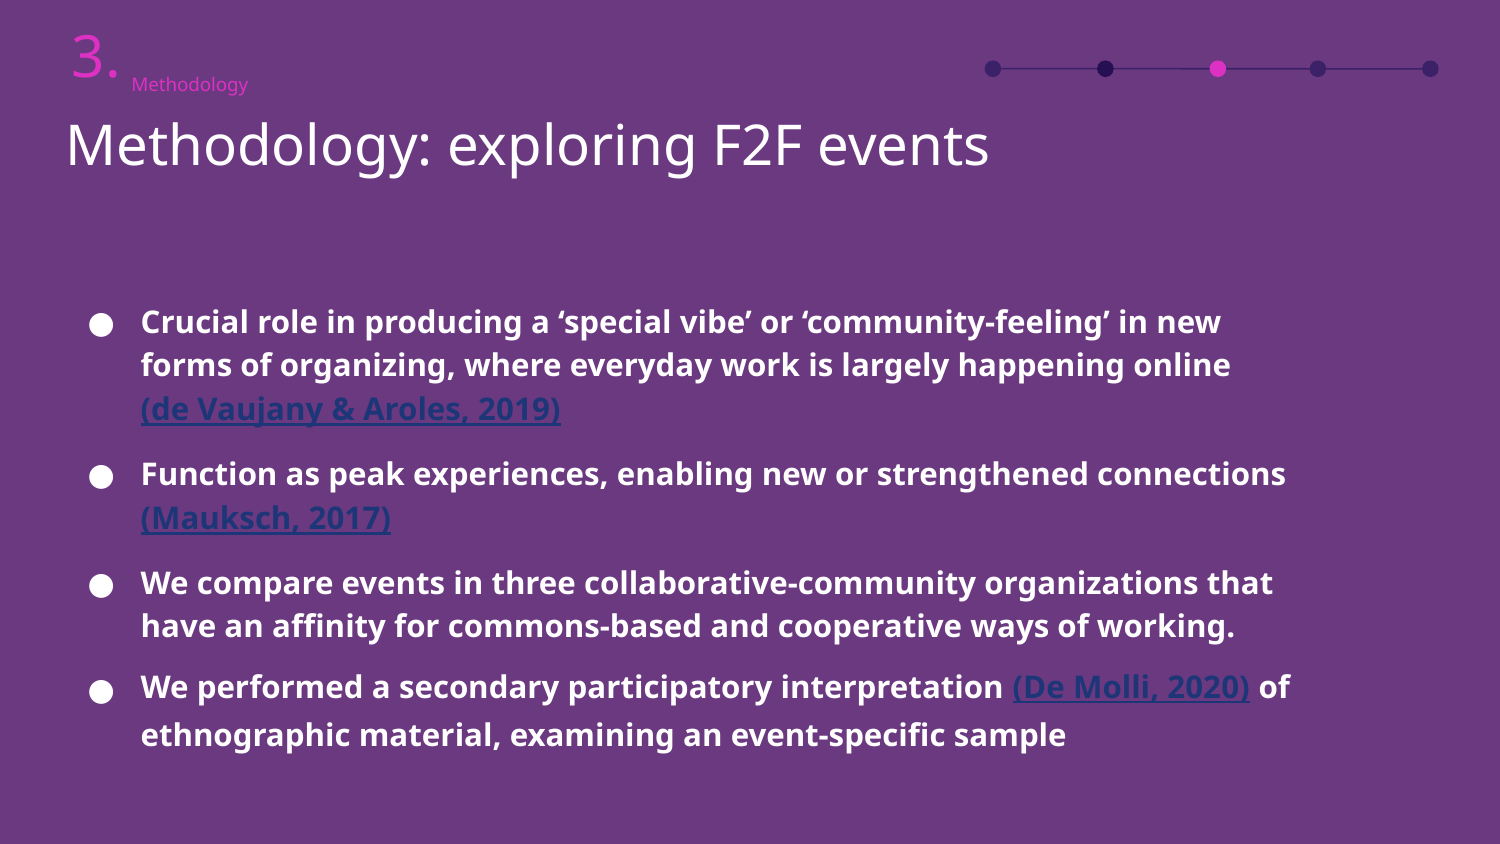

3.
Methodology
Methodology: exploring F2F events
# Crucial role in producing a ‘special vibe’ or ‘community-feeling’ in new forms of organizing, where everyday work is largely happening online (de Vaujany & Aroles, 2019)
Function as peak experiences, enabling new or strengthened connections (Mauksch, 2017)
We compare events in three collaborative-community organizations that have an affinity for commons-based and cooperative ways of working.
We performed a secondary participatory interpretation (De Molli, 2020) of ethnographic material, examining an event-specific sample